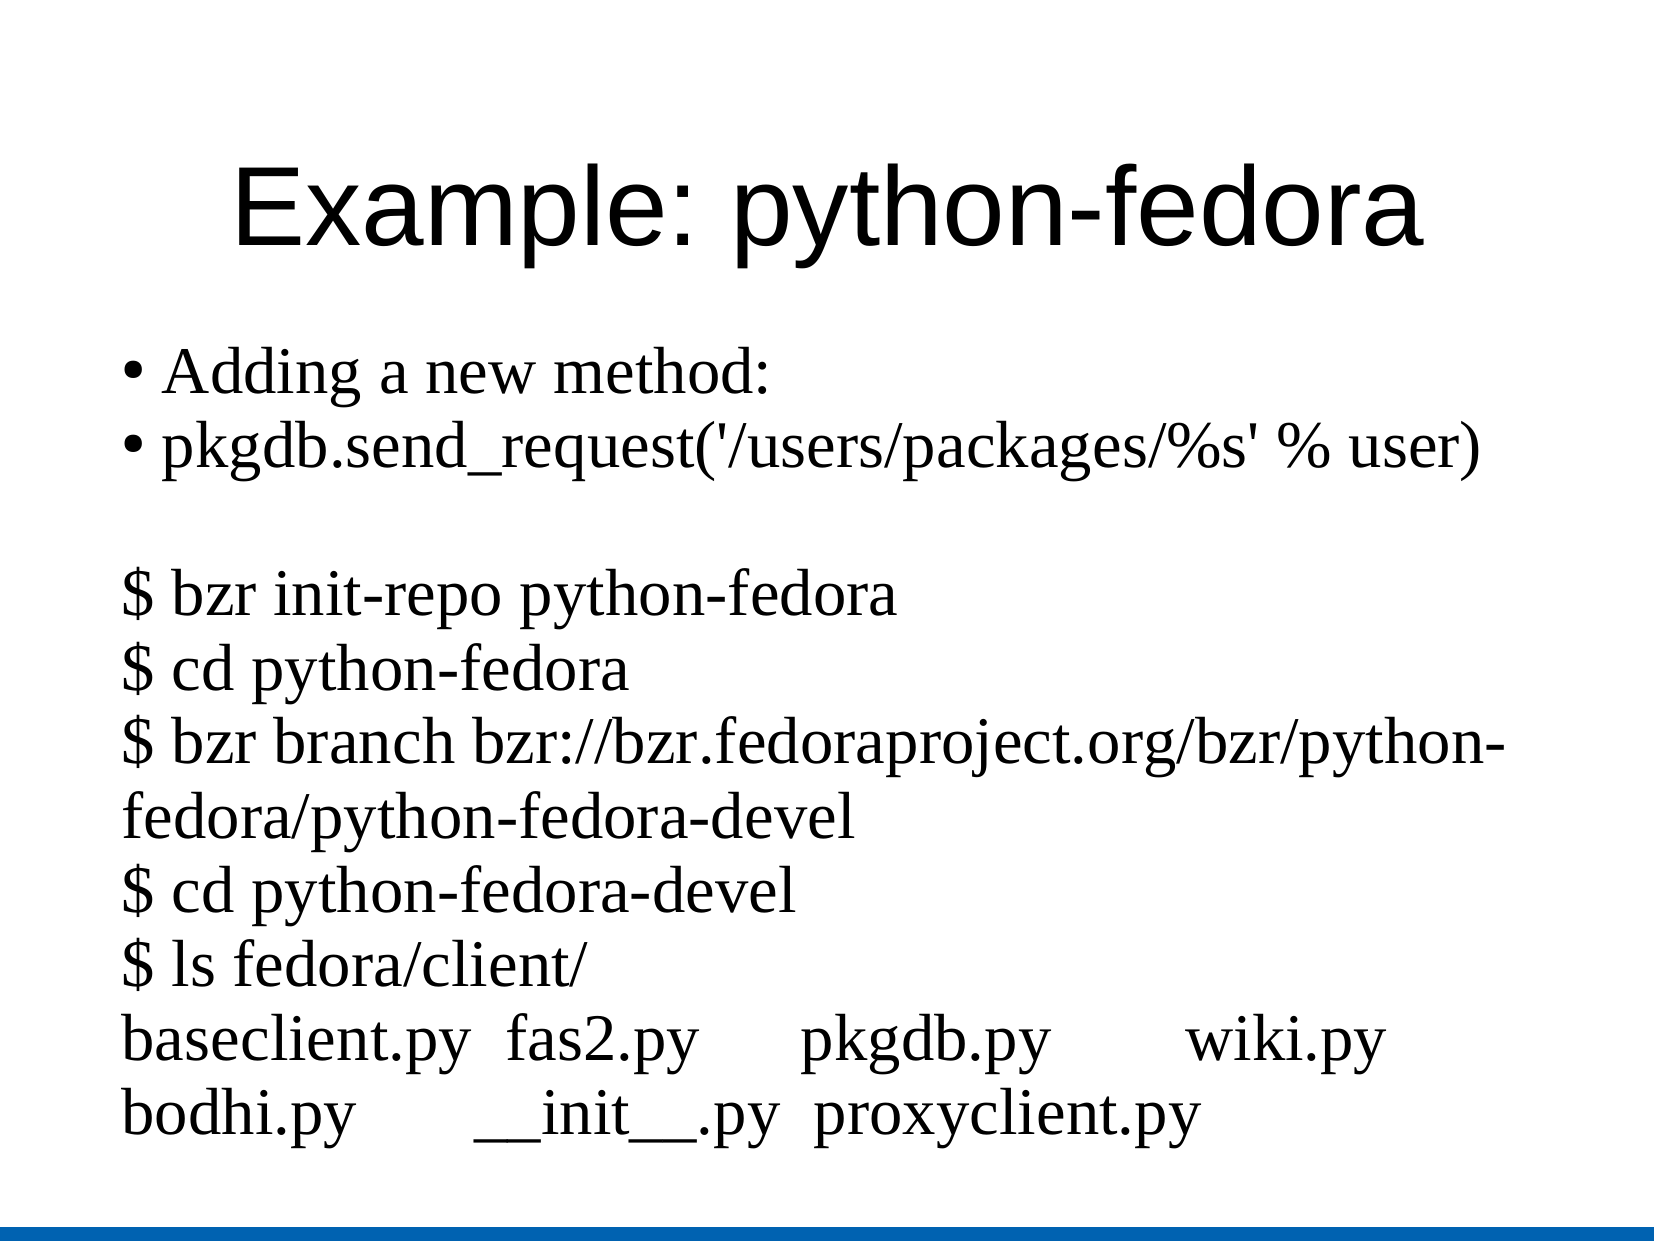

# Example: python-fedora
 Adding a new method:
 pkgdb.send_request('/users/packages/%s' % user)
$ bzr init-repo python-fedora
$ cd python-fedora
$ bzr branch bzr://bzr.fedoraproject.org/bzr/python-fedora/python-fedora-devel
$ cd python-fedora-devel
$ ls fedora/client/
baseclient.py fas2.py pkgdb.py wiki.py
bodhi.py __init__.py proxyclient.py